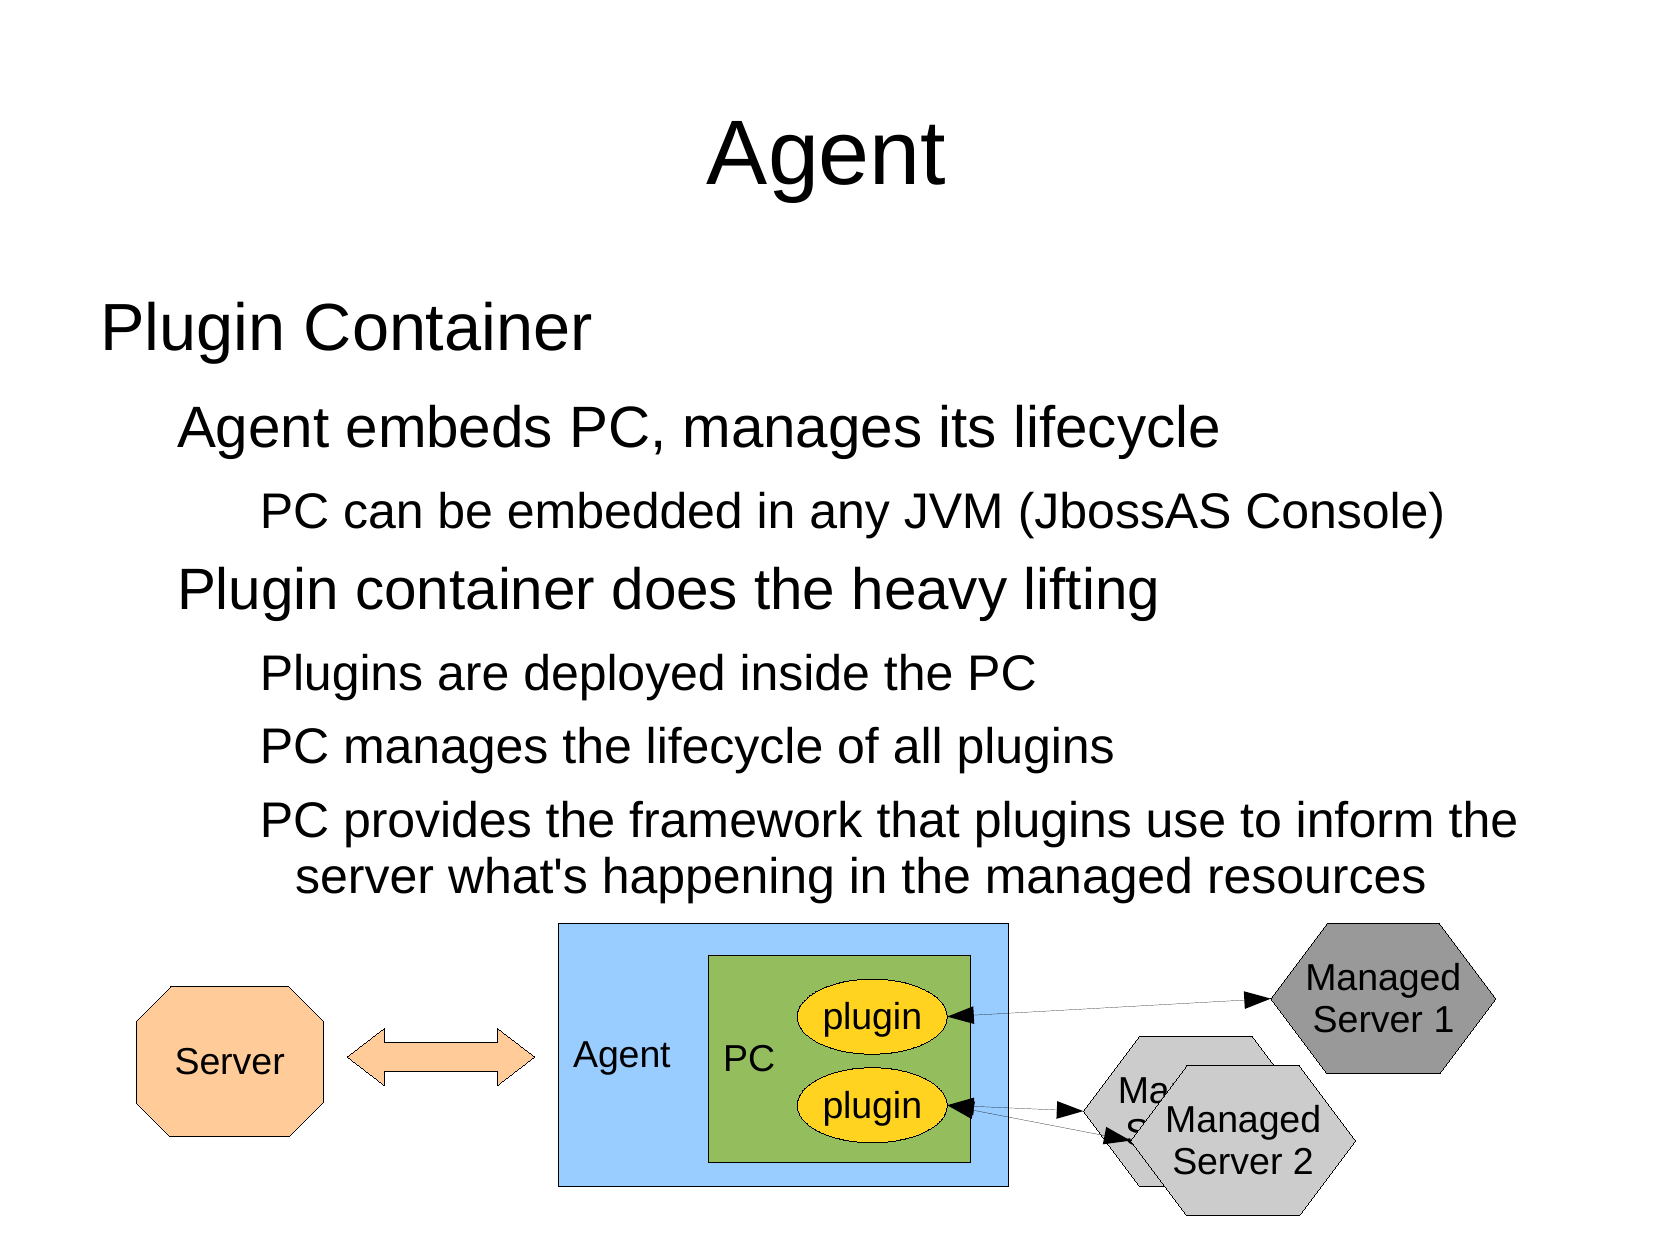

# Agent
Plugin Container
Agent embeds PC, manages its lifecycle
PC can be embedded in any JVM (JbossAS Console)
Plugin container does the heavy lifting
Plugins are deployed inside the PC
PC manages the lifecycle of all plugins
PC provides the framework that plugins use to inform the server what's happening in the managed resources
Agent
Managed
Server 1
PC
plugin
Server
Managed
Server 2
Managed
Server 2
plugin